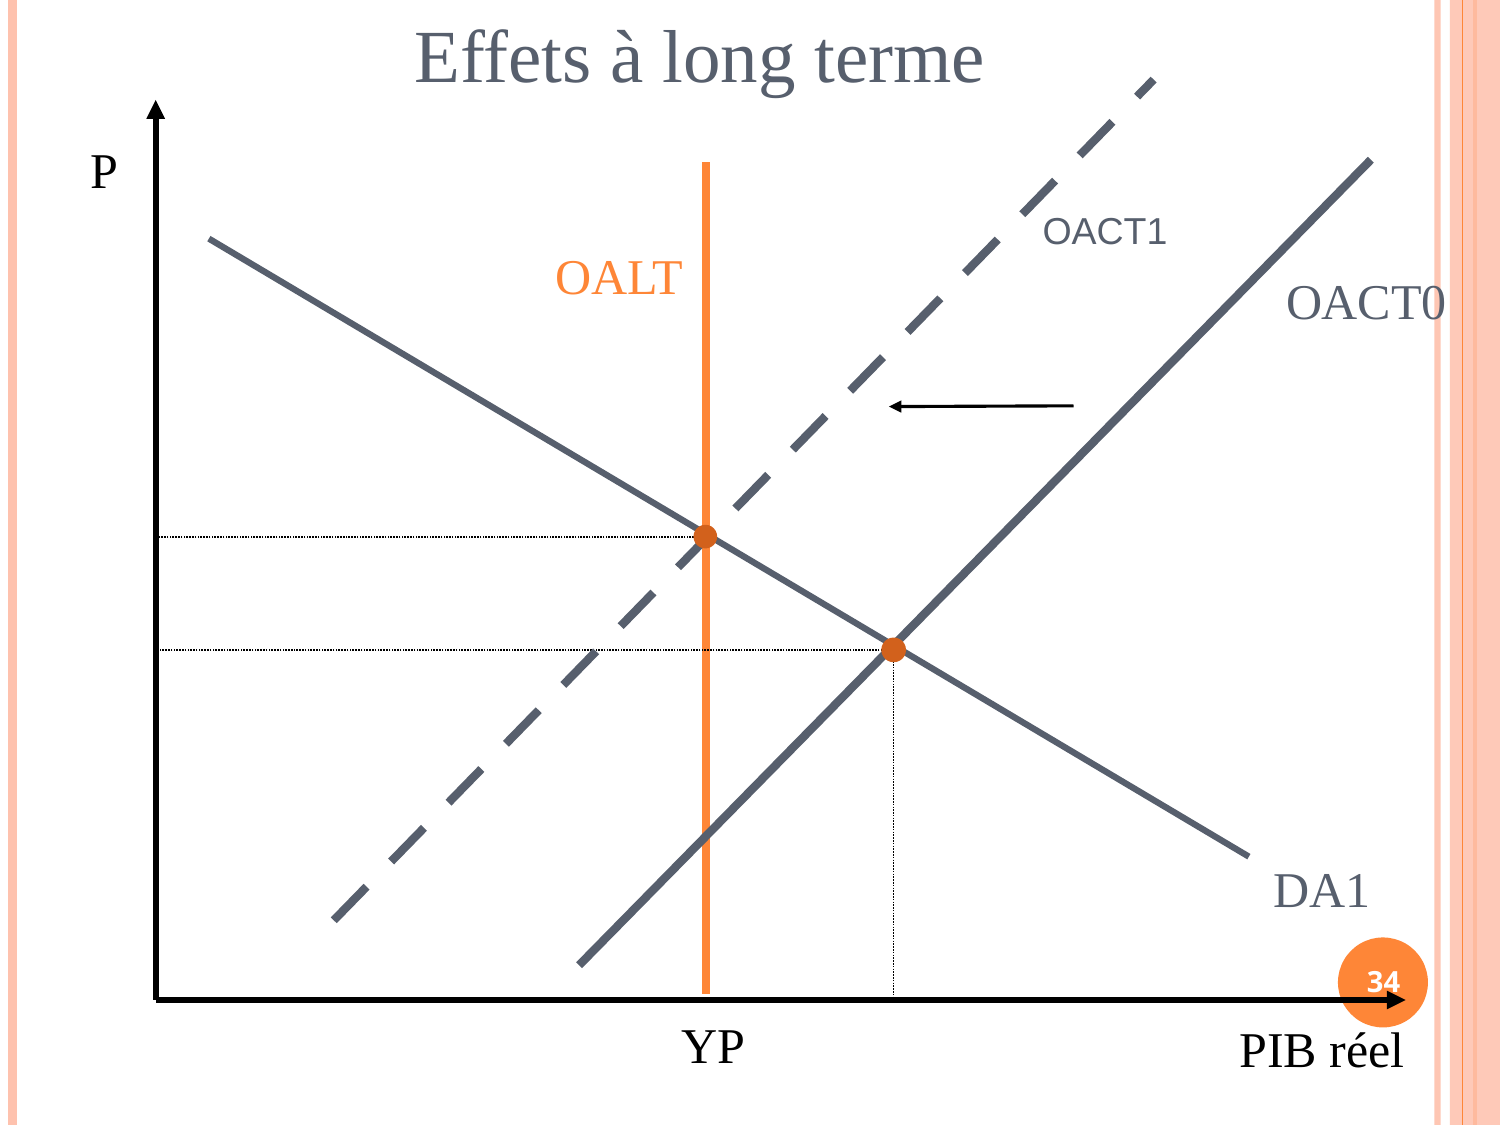

Effets à long terme
OACT1
P
OALT
OACT0
DA1
YP
PIB réel